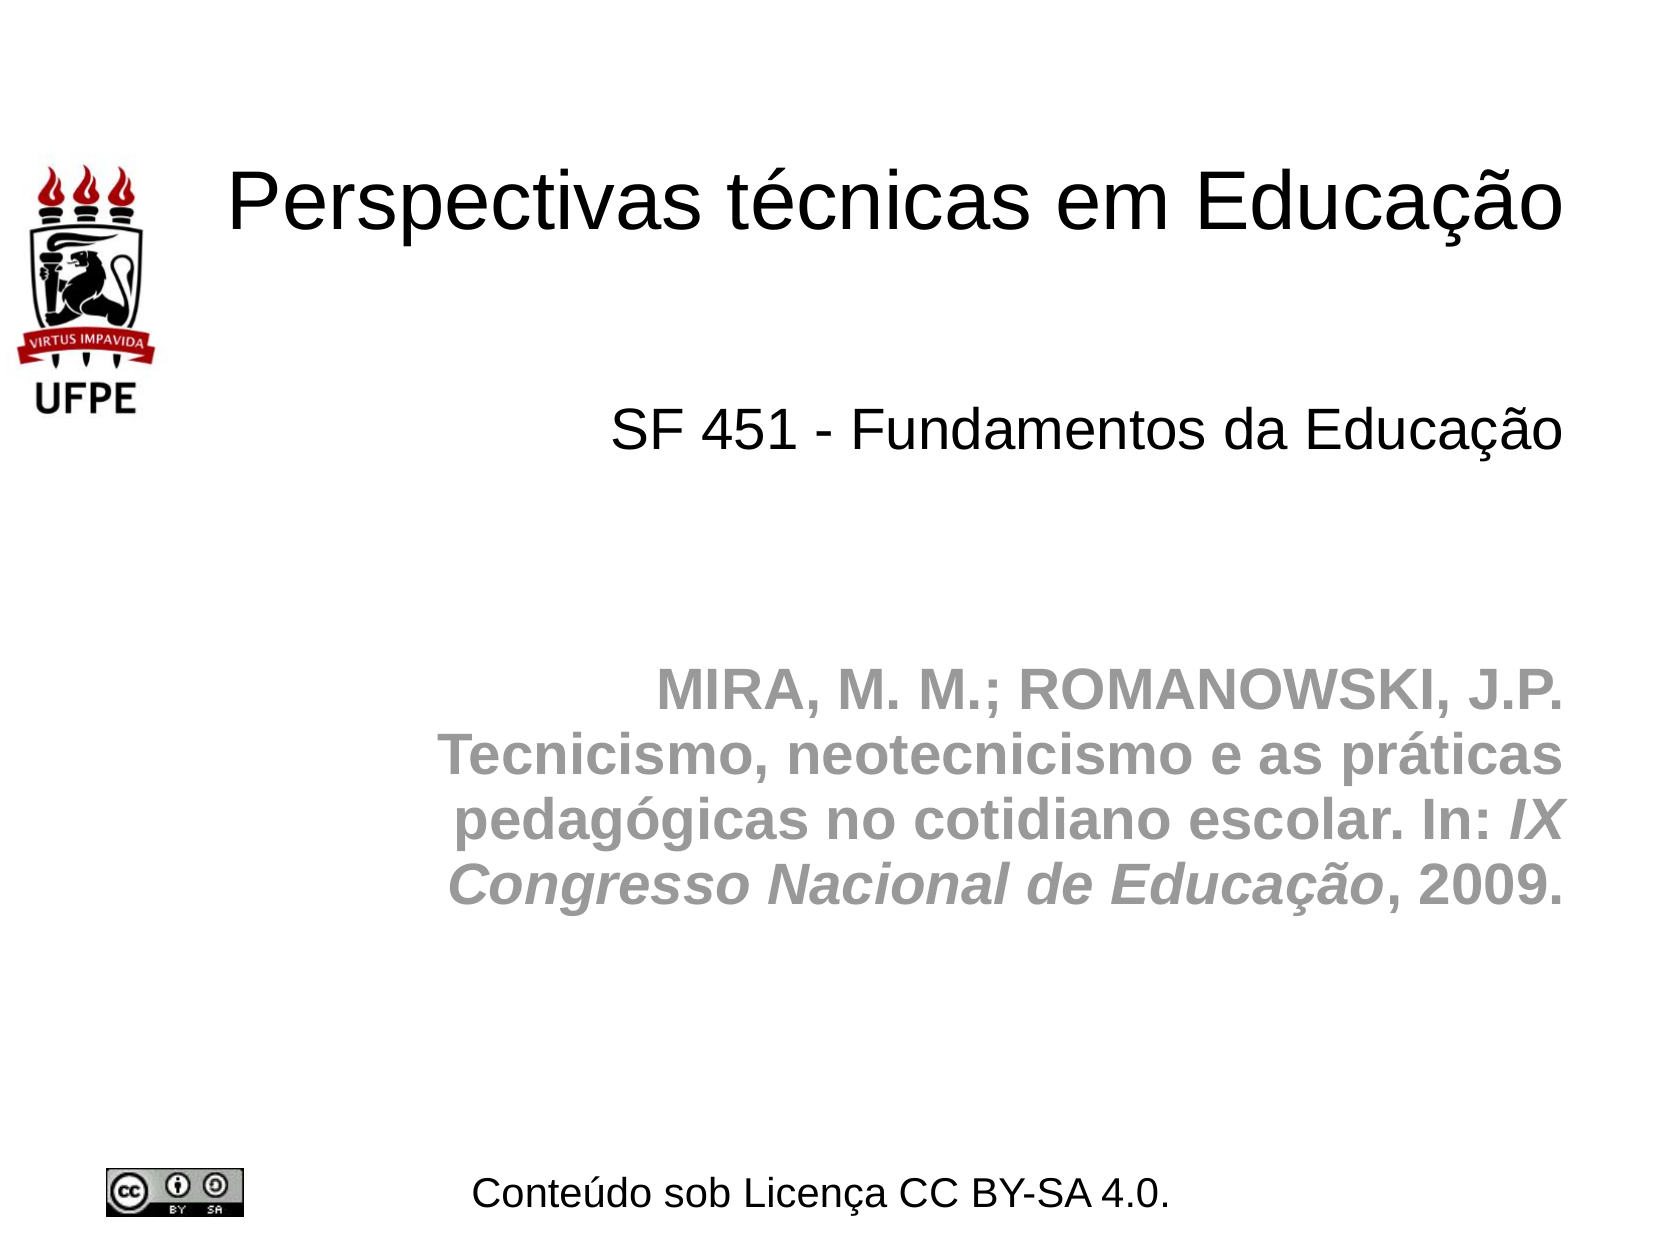

# Perspectivas técnicas em Educação
SF 451 - Fundamentos da Educação
MIRA, M. M.; ROMANOWSKI, J.P. Tecnicismo, neotecnicismo e as práticas pedagógicas no cotidiano escolar. In: IX Congresso Nacional de Educação, 2009.
Conteúdo sob Licença CC BY-SA 4.0.